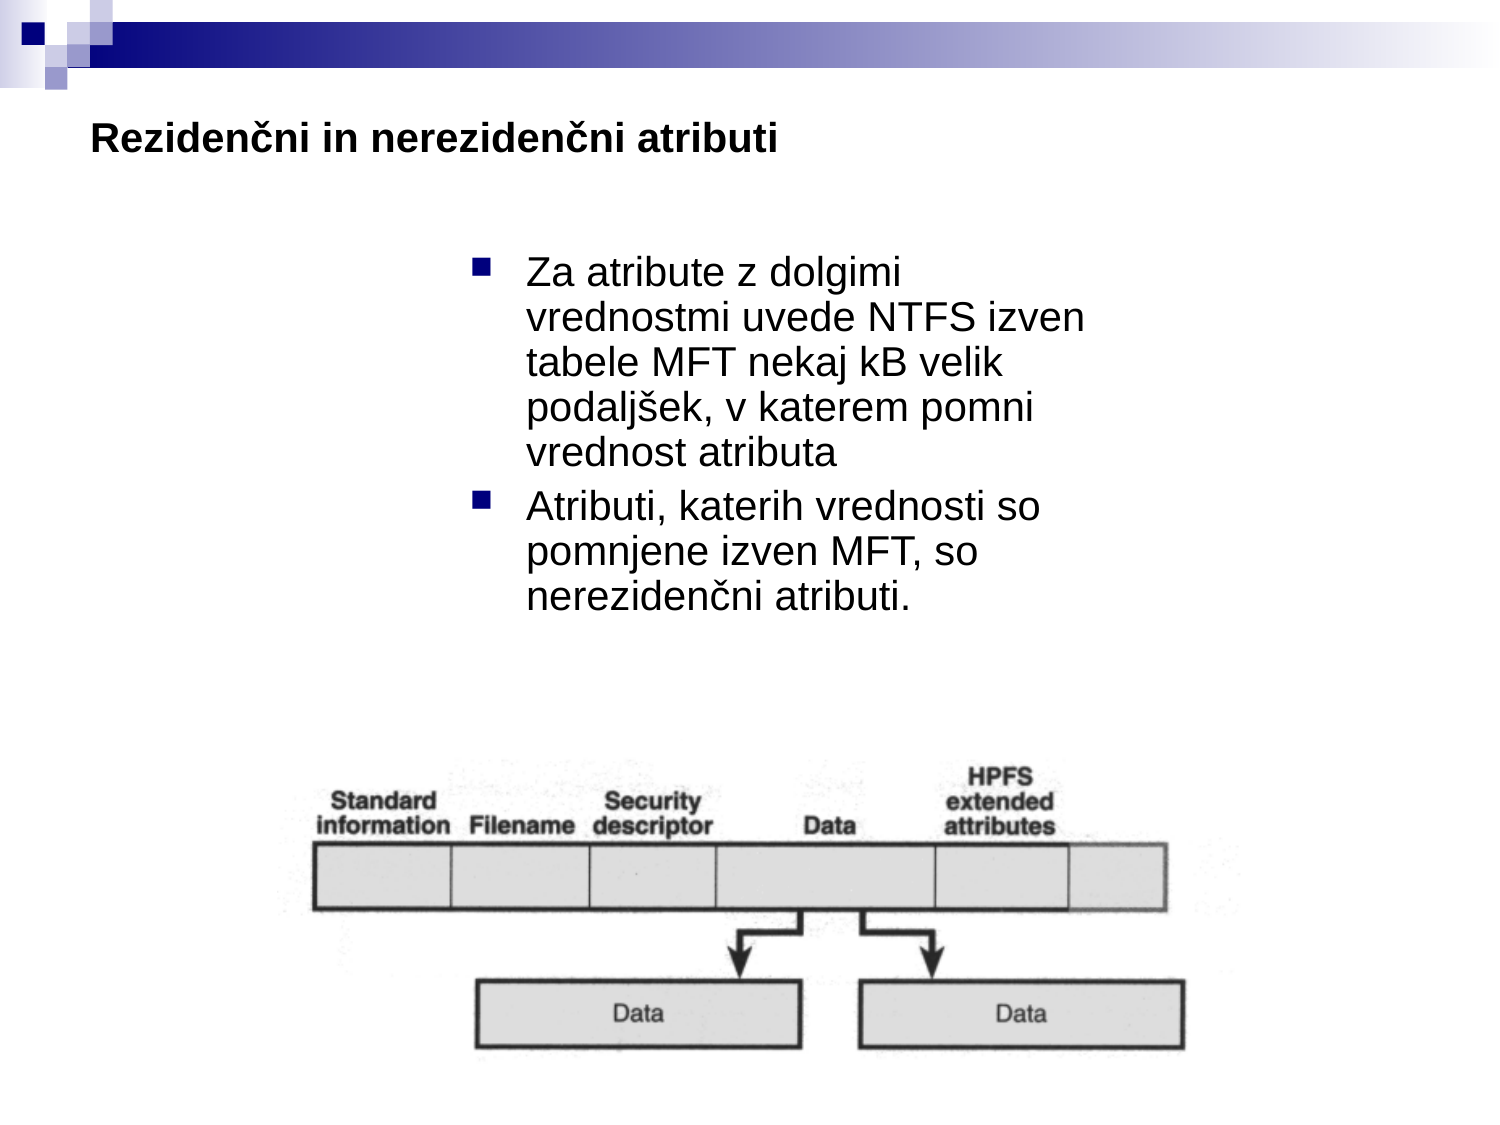

# Rezidenčni in nerezidenčni atributi
Za atribute z dolgimi vrednostmi uvede NTFS izven tabele MFT nekaj kB velik podaljšek, v katerem pomni vrednost atributa
Atributi, katerih vrednosti so pomnjene izven MFT, so nerezidenčni atributi.